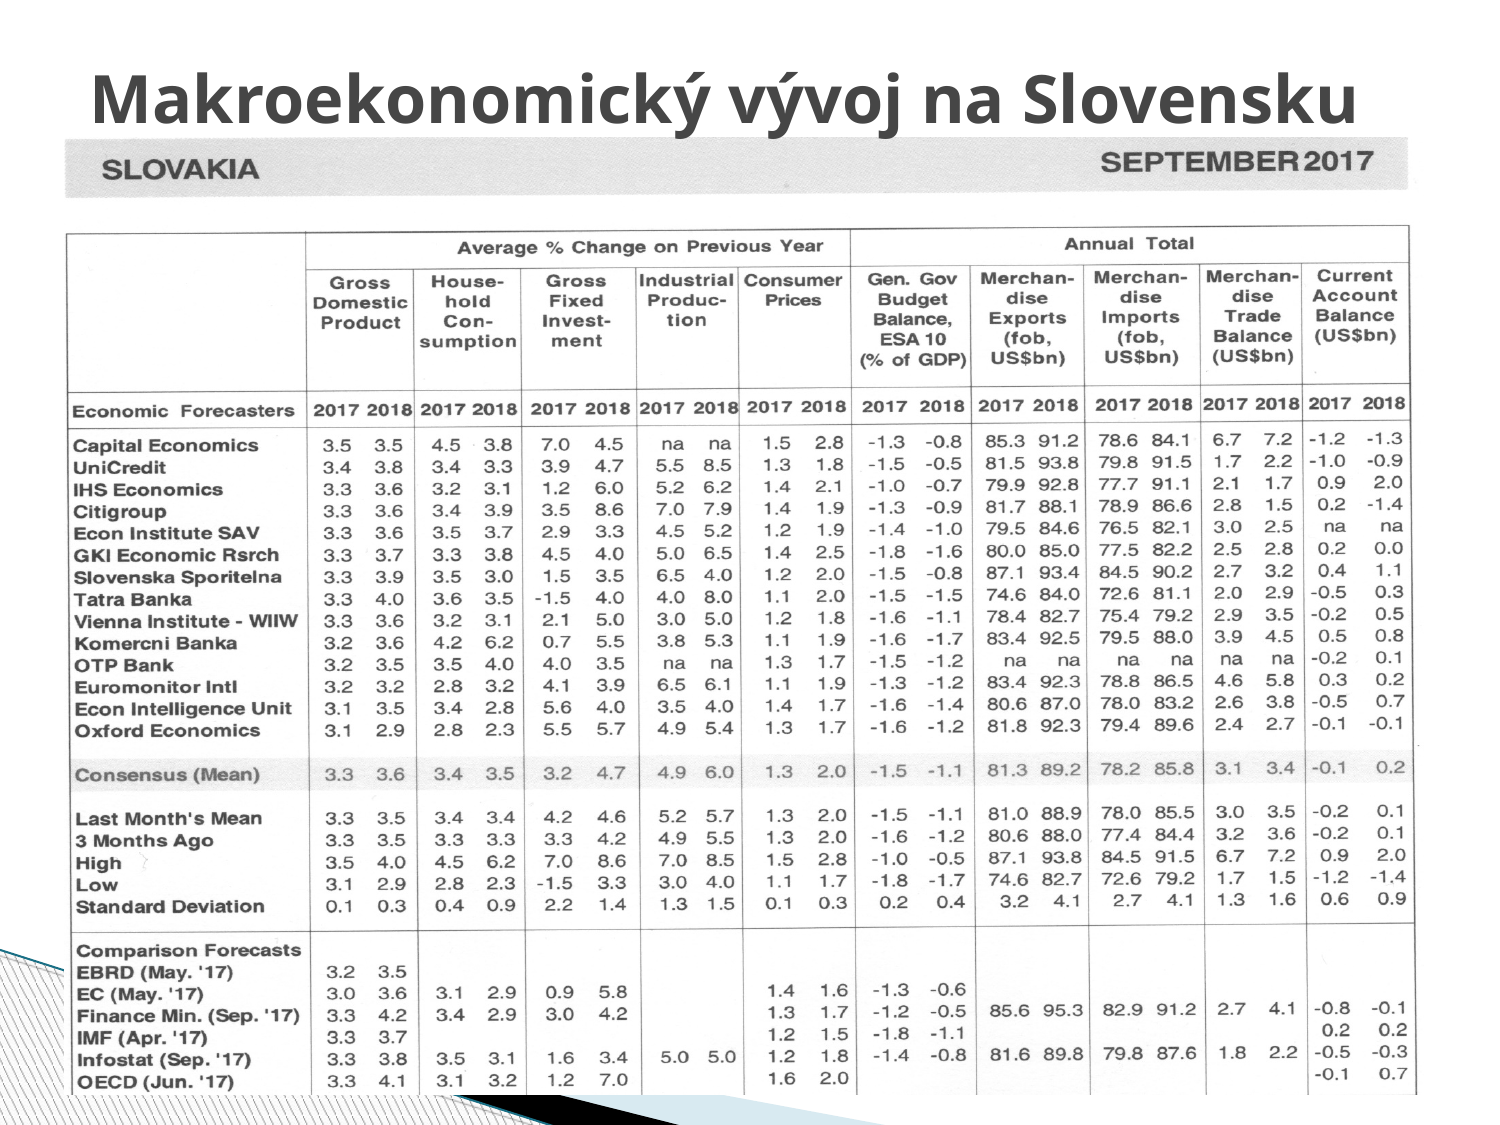

# Makroekonomický vývoj na Slovensku
Zdroj: Eastern Europe Consensus Forecasts